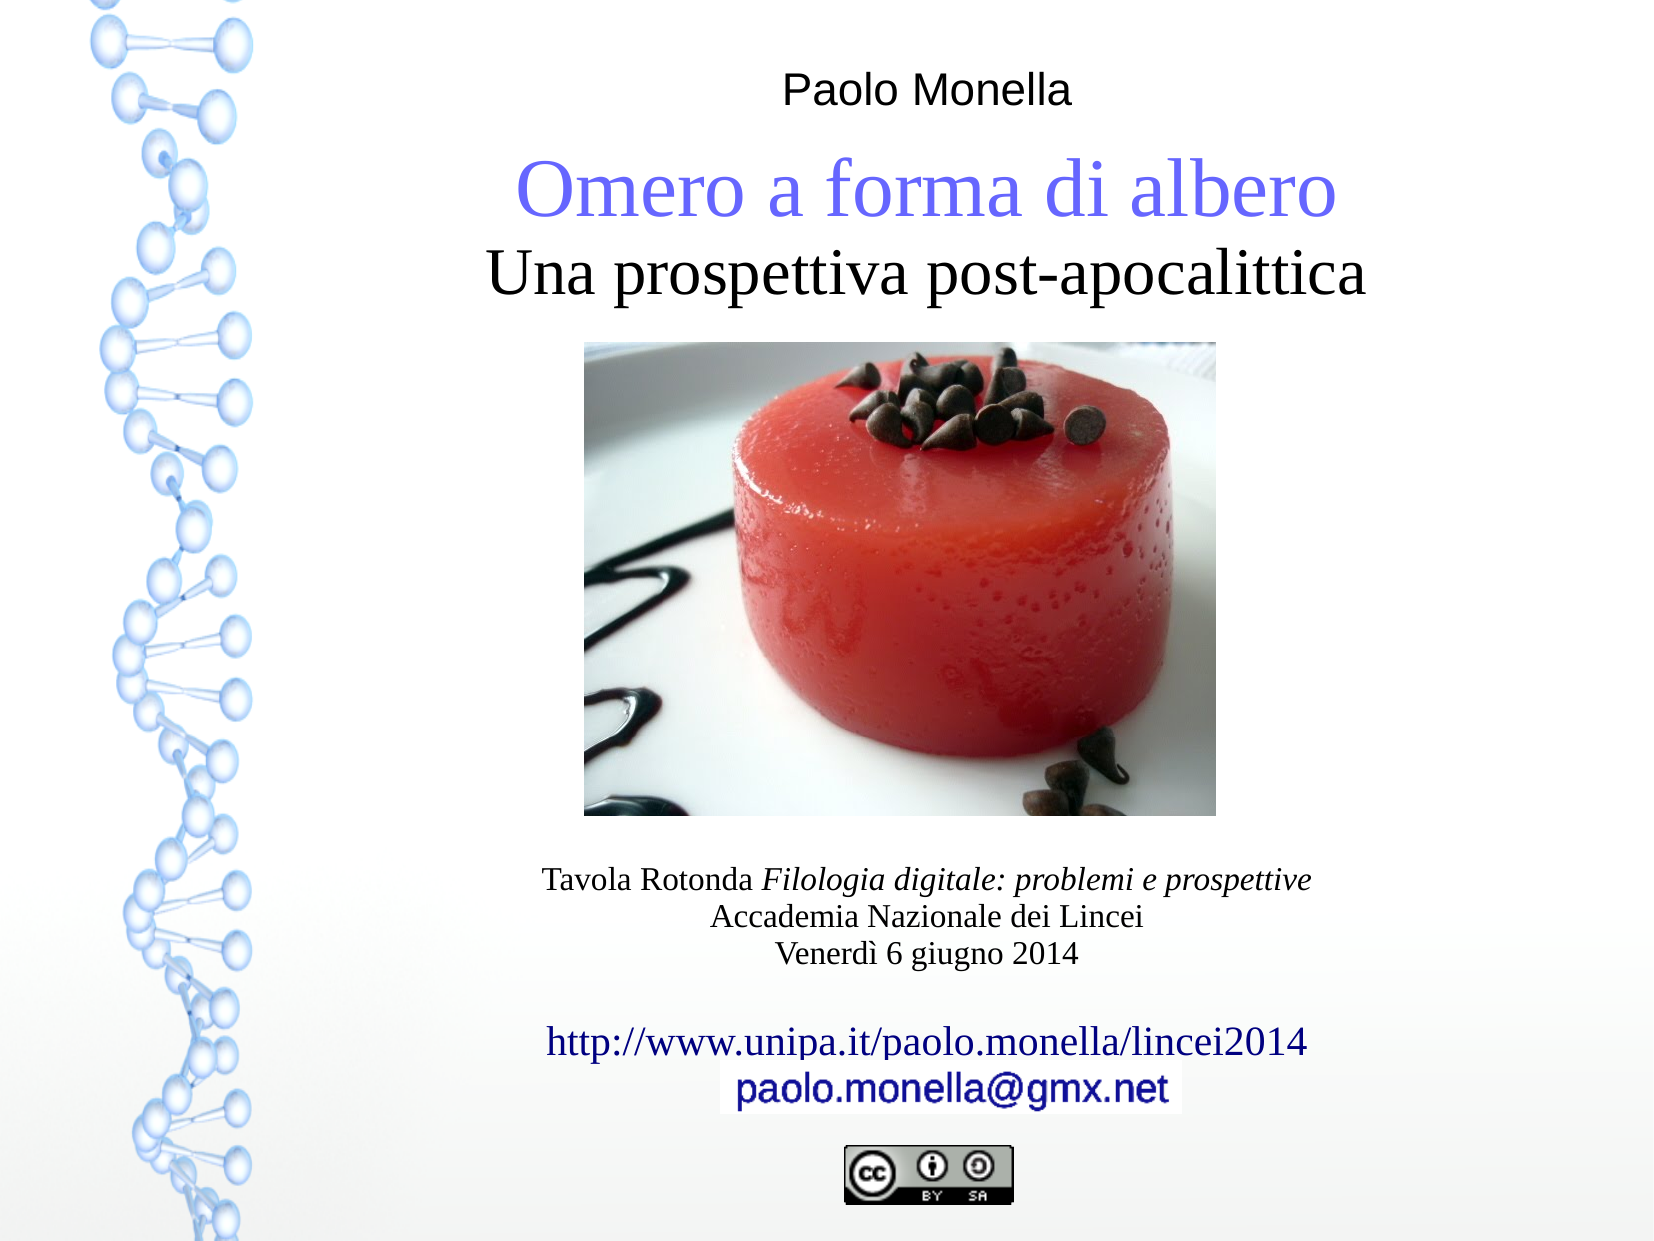

# Paolo Monella
Omero a forma di albero
Una prospettiva post-apocalittica
Tavola Rotonda Filologia digitale: problemi e prospettive
Accademia Nazionale dei Lincei
Venerdì 6 giugno 2014
http://www.unipa.it/paolo.monella/lincei2014